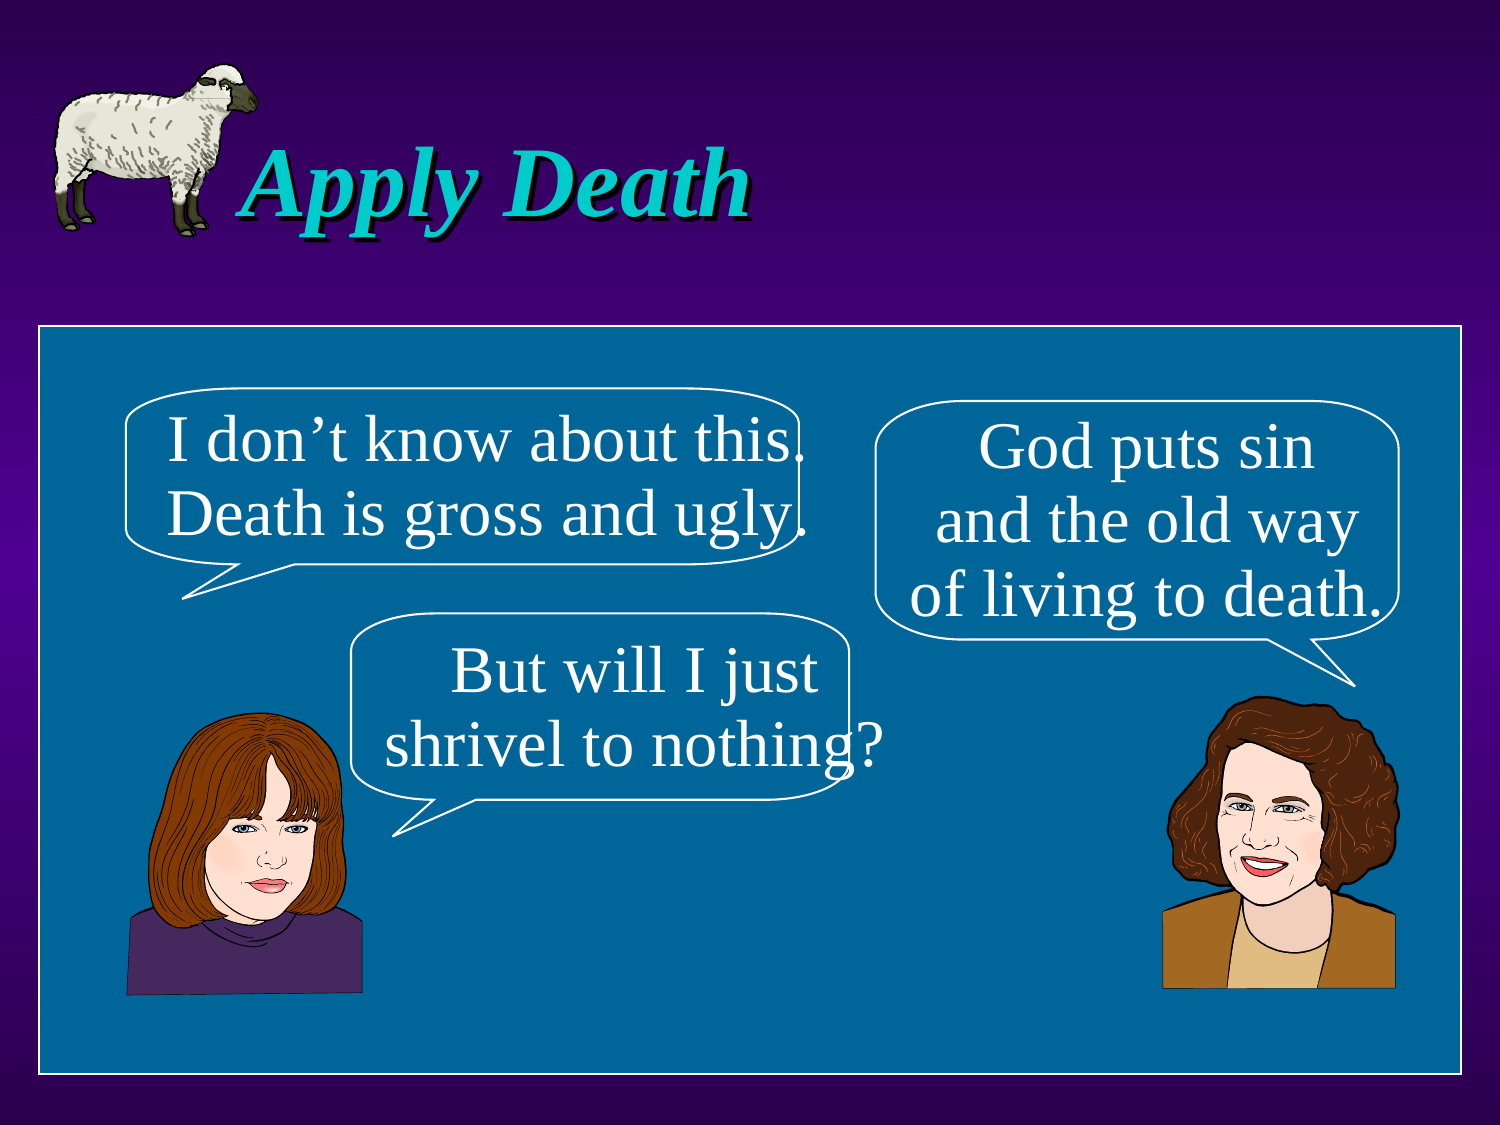

# Apply Death
I don’t know about this.
Death is gross and ugly.
God puts sin
and the old way
of living to death.
But will I just
shrivel to nothing?